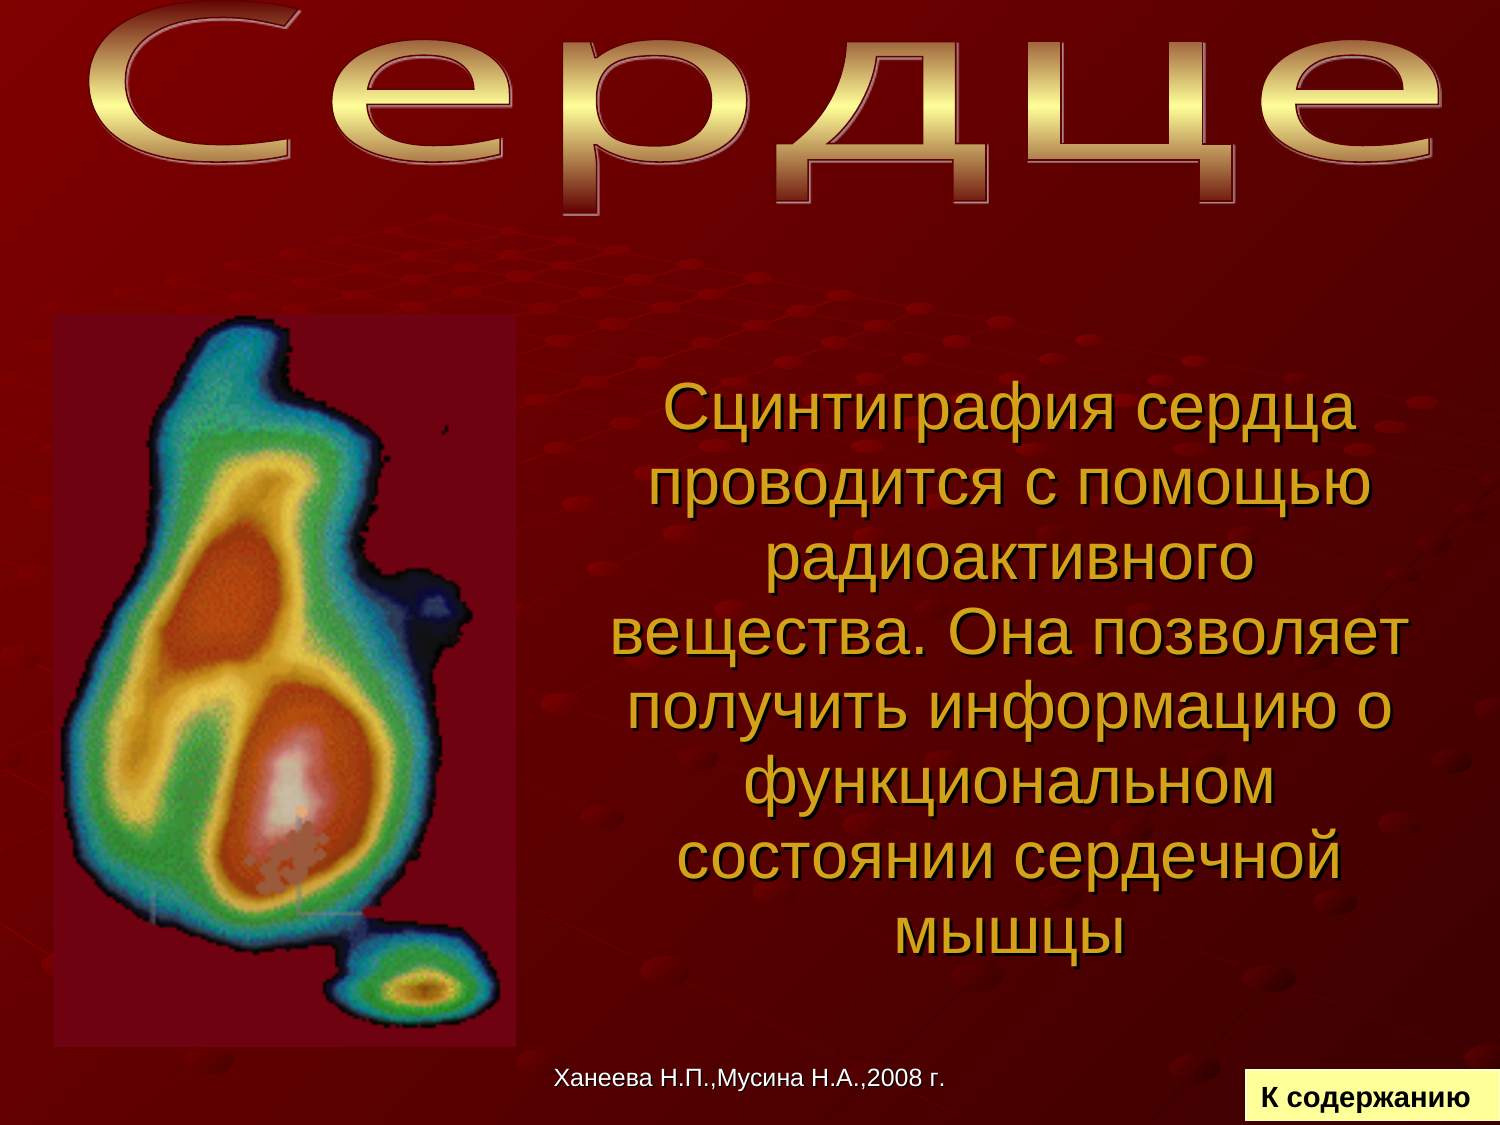

Сердце
# Сцинтиграфия сердца проводится с помощью радиоактивного вещества. Она позволяет получить информацию о функциональном состоянии сердечной мышцы
Ханеева Н.П.,Мусина Н.А.,2008 г.
К содержанию